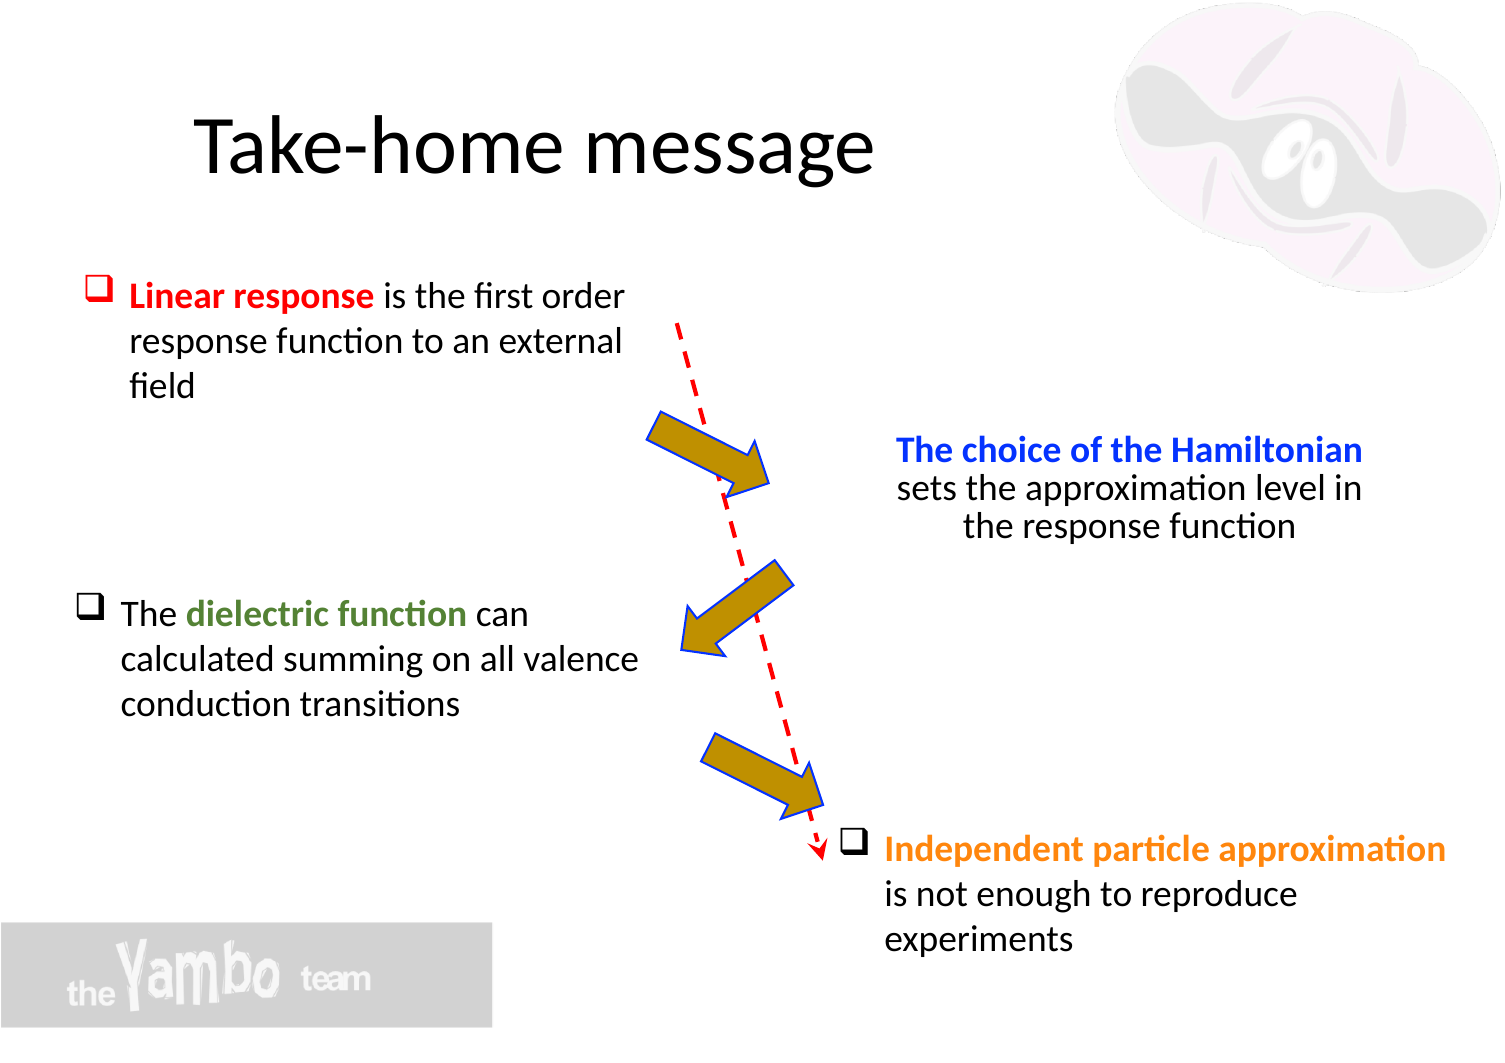

Take-home message
Linear response is the first order response function to an external field
The choice of the Hamiltonian sets the approximation level in the response function
The dielectric function can calculated summing on all valence conduction transitions
Independent particle approximation is not enough to reproduce experiments